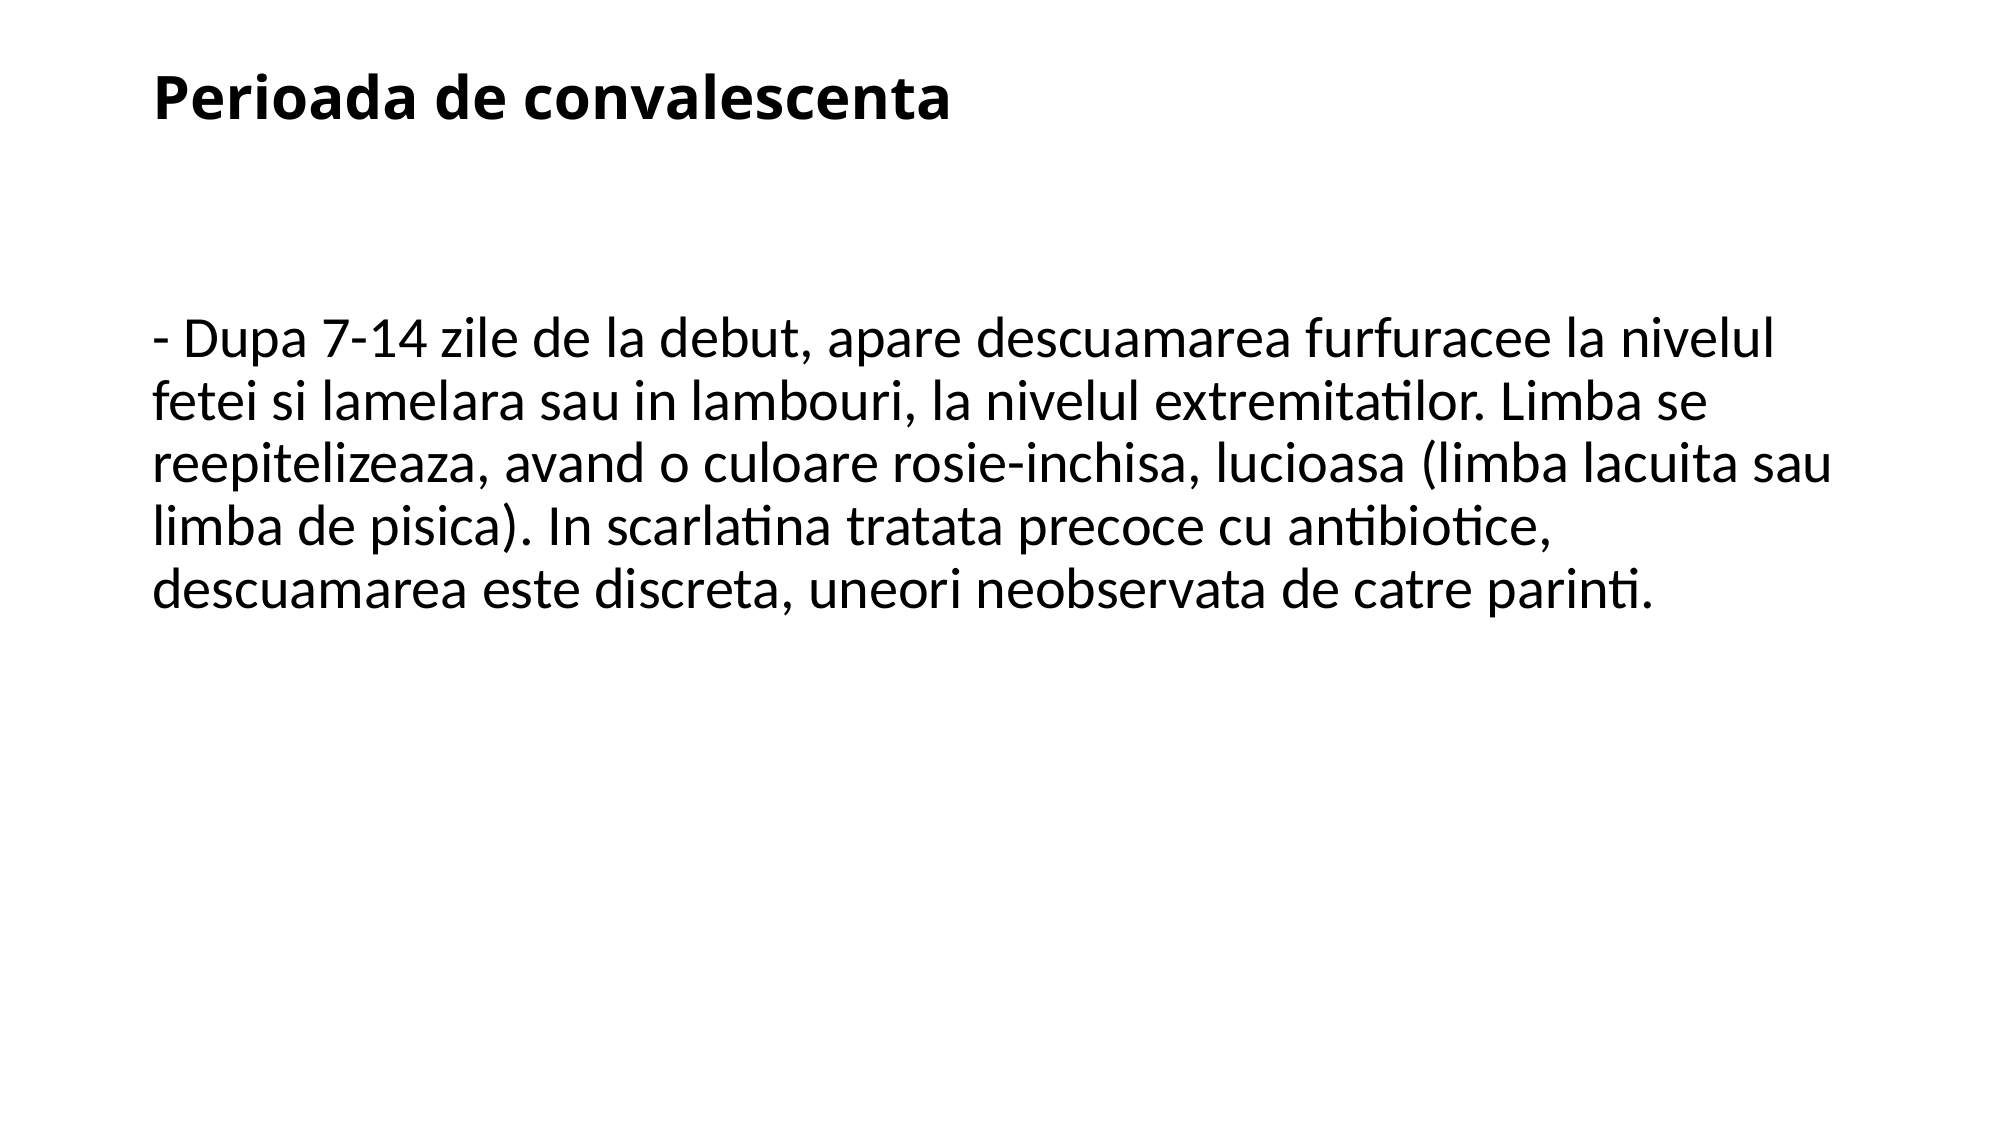

# Perioada de convalescenta
- Dupa 7-14 zile de la debut, apare descuamarea furfuracee la nivelul fetei si lamelara sau in lambouri, la nivelul extremitatilor. Limba se reepitelizeaza, avand o culoare rosie-inchisa, lucioasa (limba lacuita sau limba de pisica). In scarlatina tratata precoce cu antibiotice, descuamarea este discreta, uneori neobservata de catre parinti.